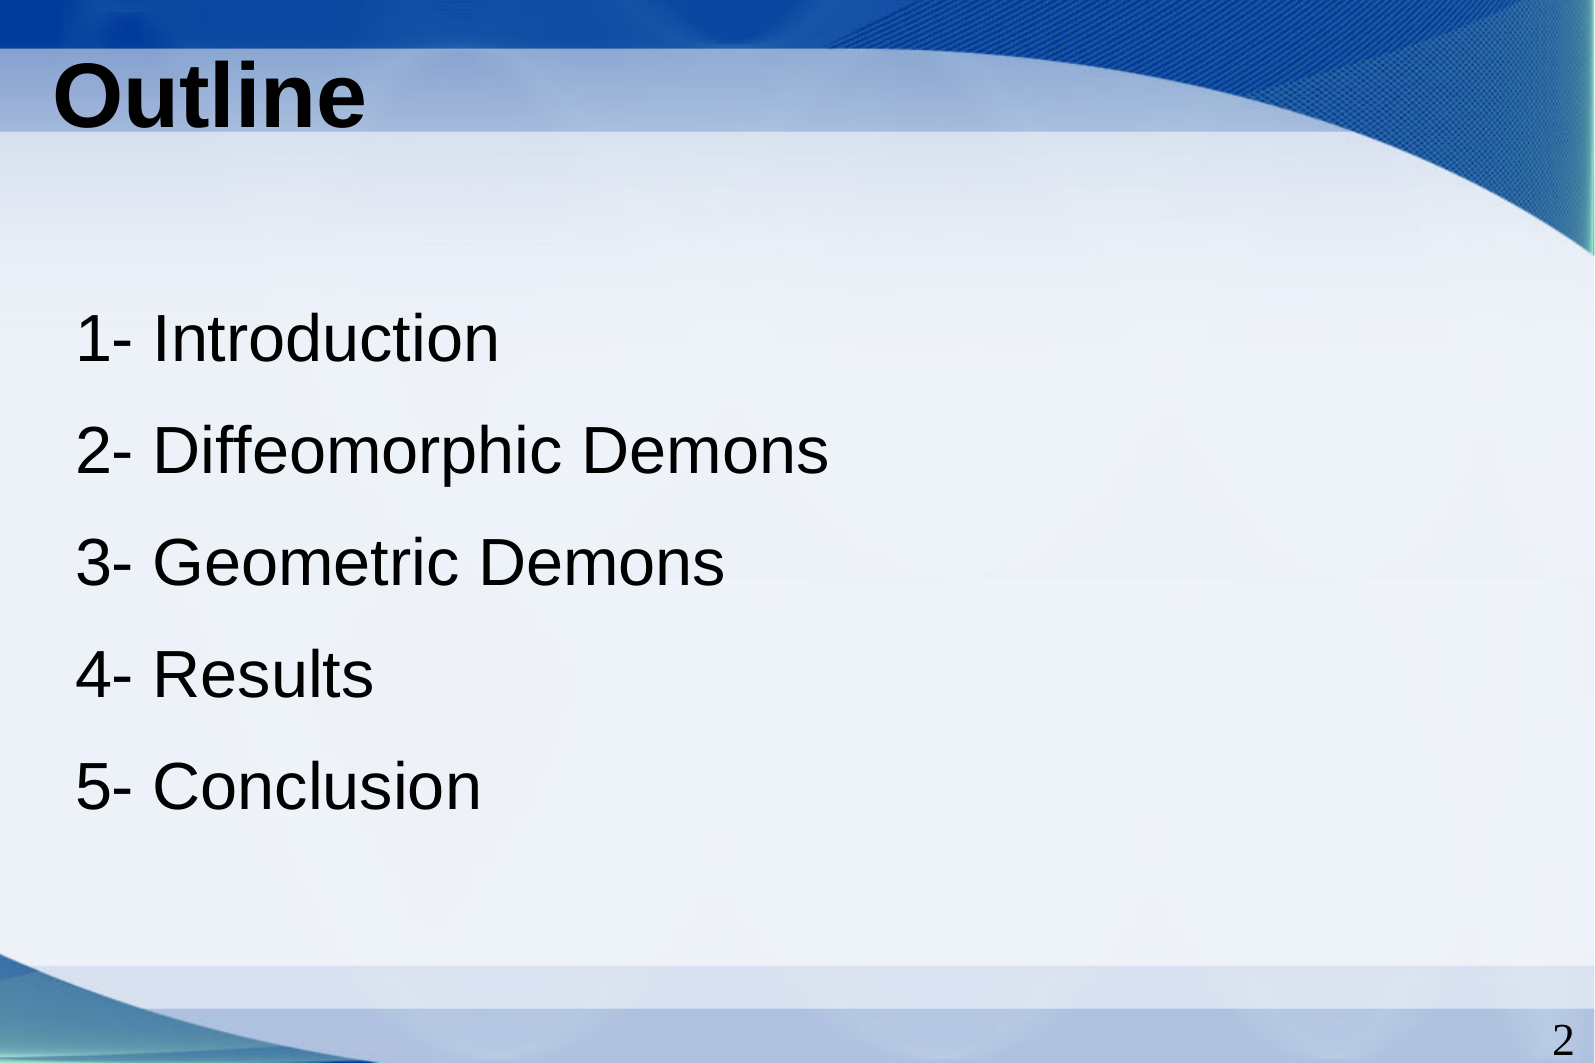

Outline
# 1- Introduction
2- Diffeomorphic Demons
3- Geometric Demons
4- Results
5- Conclusion
2